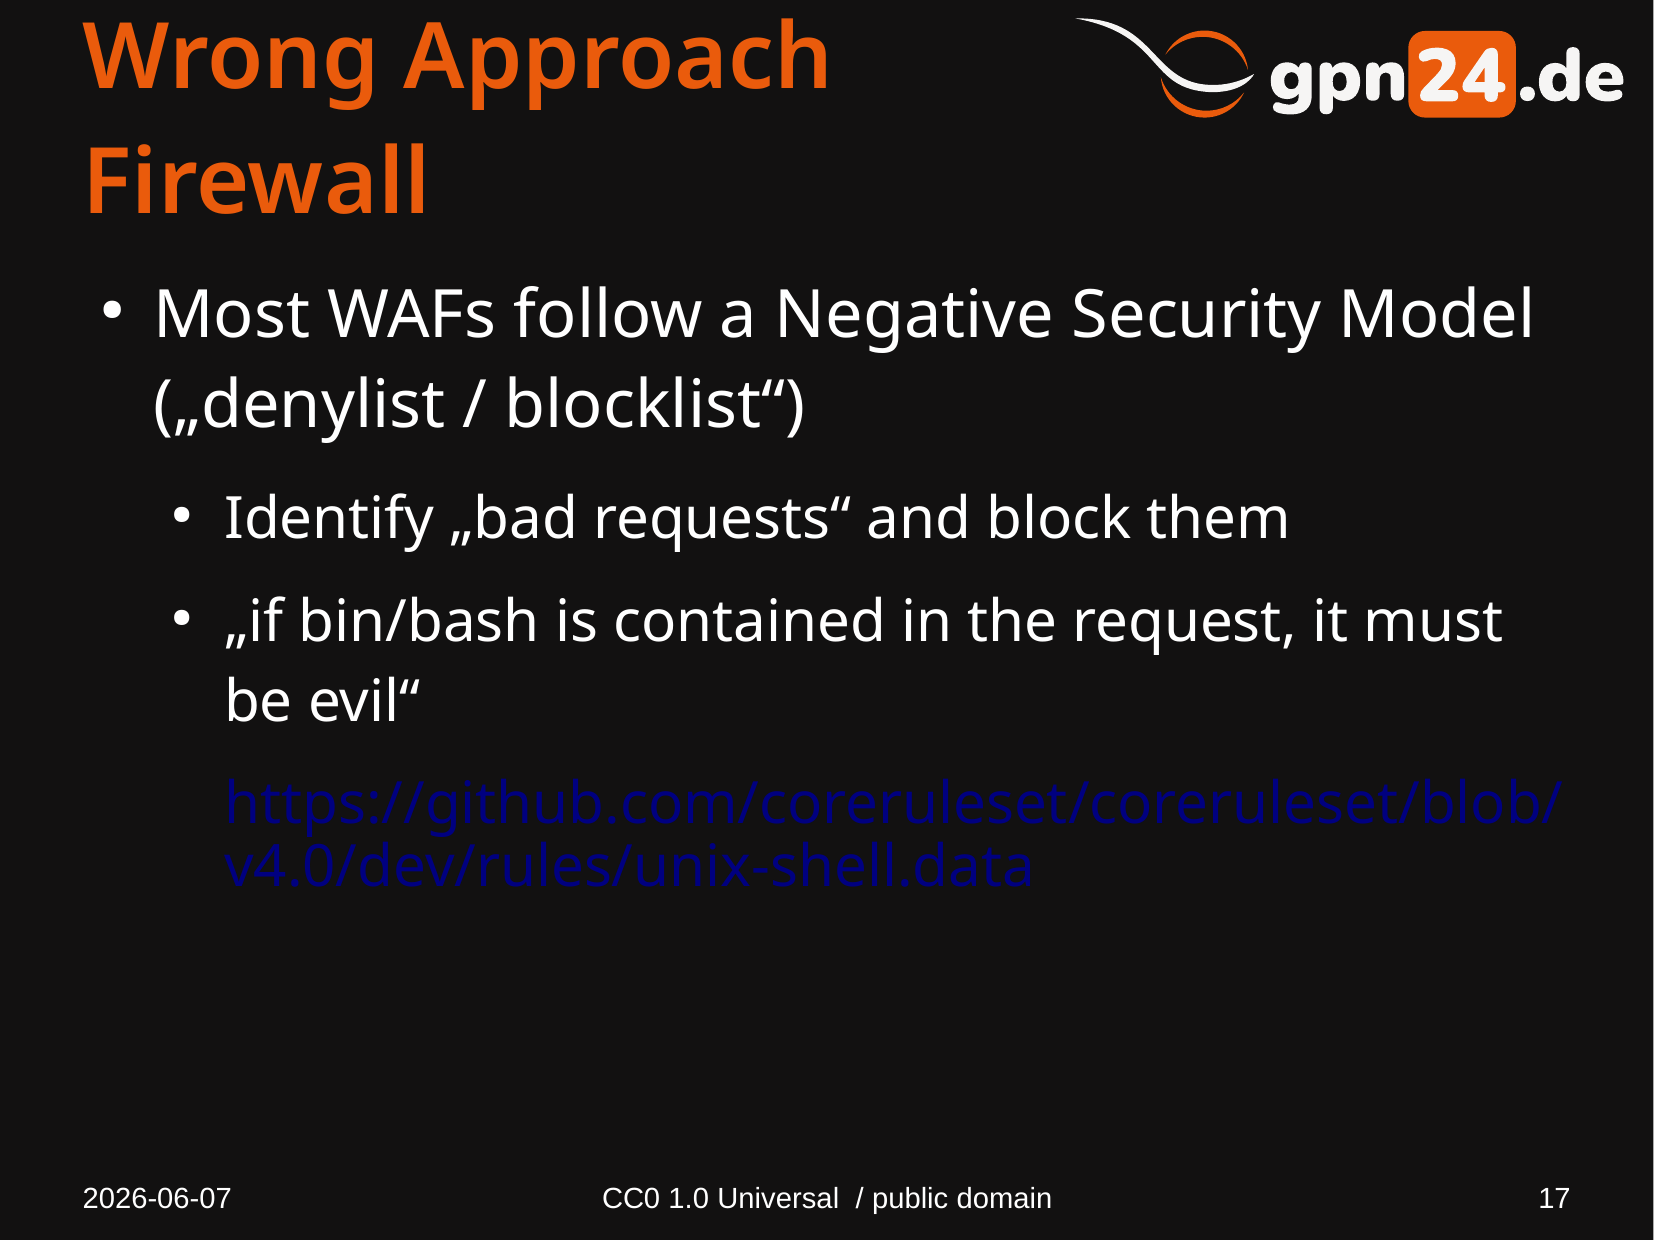

# Wrong Approach Firewall
Most WAFs follow a Negative Security Model („denylist / blocklist“)
Identify „bad requests“ and block them
„if bin/bash is contained in the request, it must be evil“
https://github.com/coreruleset/coreruleset/blob/v4.0/dev/rules/unix-shell.data
2026-06-07
CC0 1.0 Universal / public domain
17